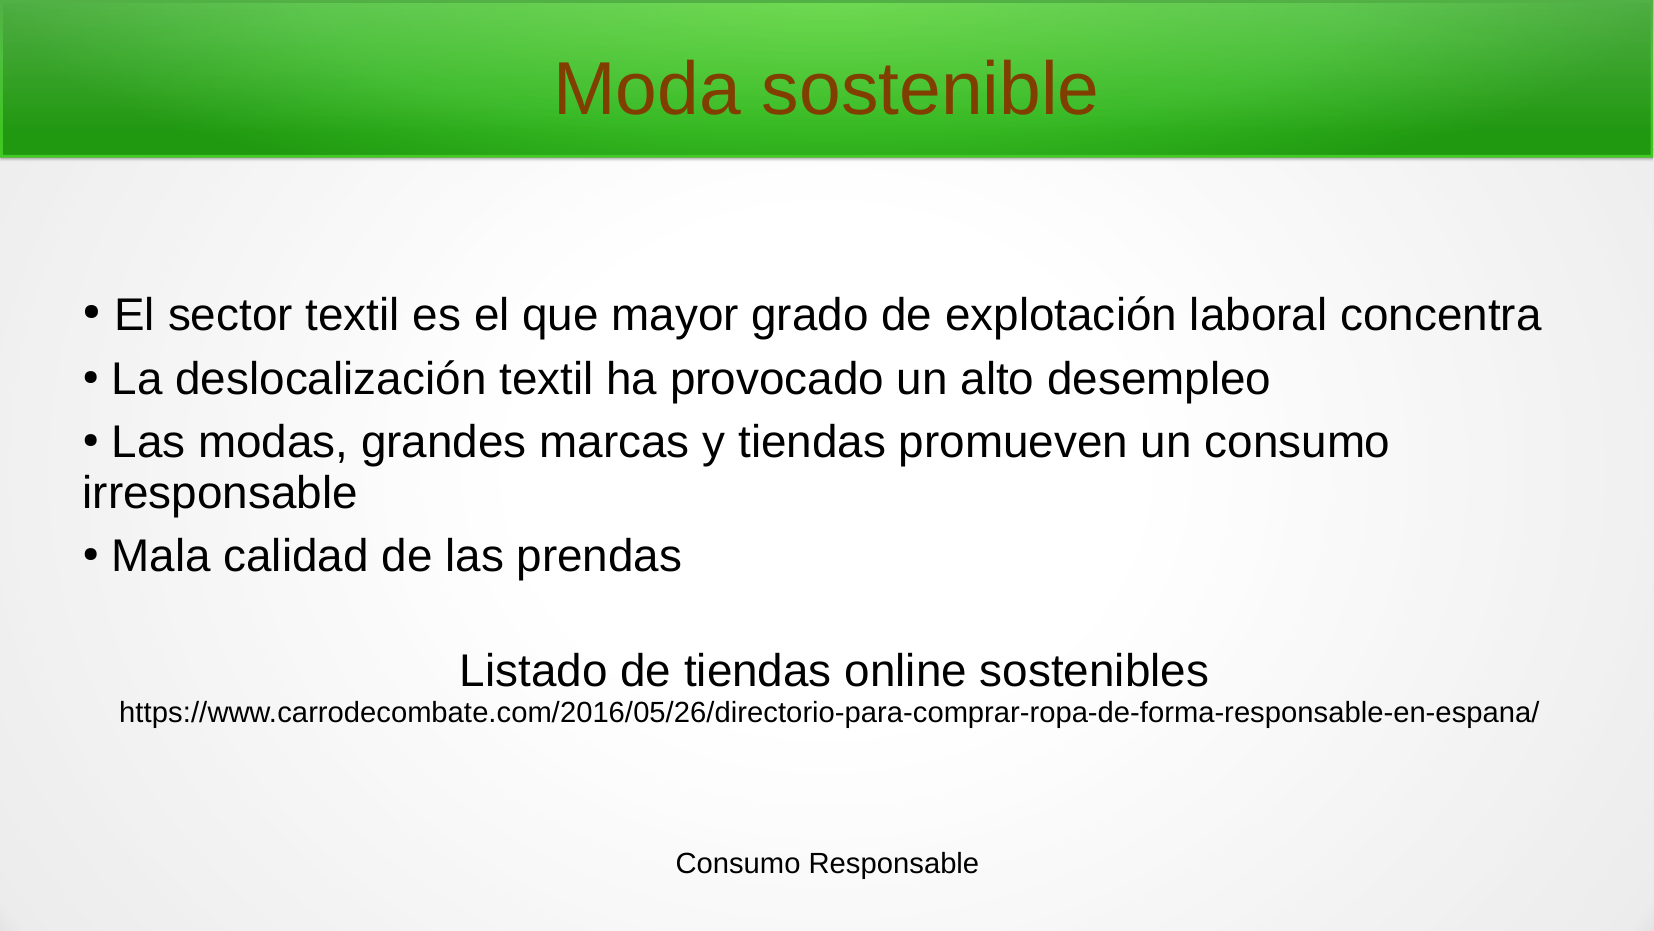

# Moda sostenible
 El sector textil es el que mayor grado de explotación laboral concentra
 La deslocalización textil ha provocado un alto desempleo
 Las modas, grandes marcas y tiendas promueven un consumo irresponsable
 Mala calidad de las prendas
Listado de tiendas online sostenibles https://www.carrodecombate.com/2016/05/26/directorio-para-comprar-ropa-de-forma-responsable-en-espana/
Consumo Responsable